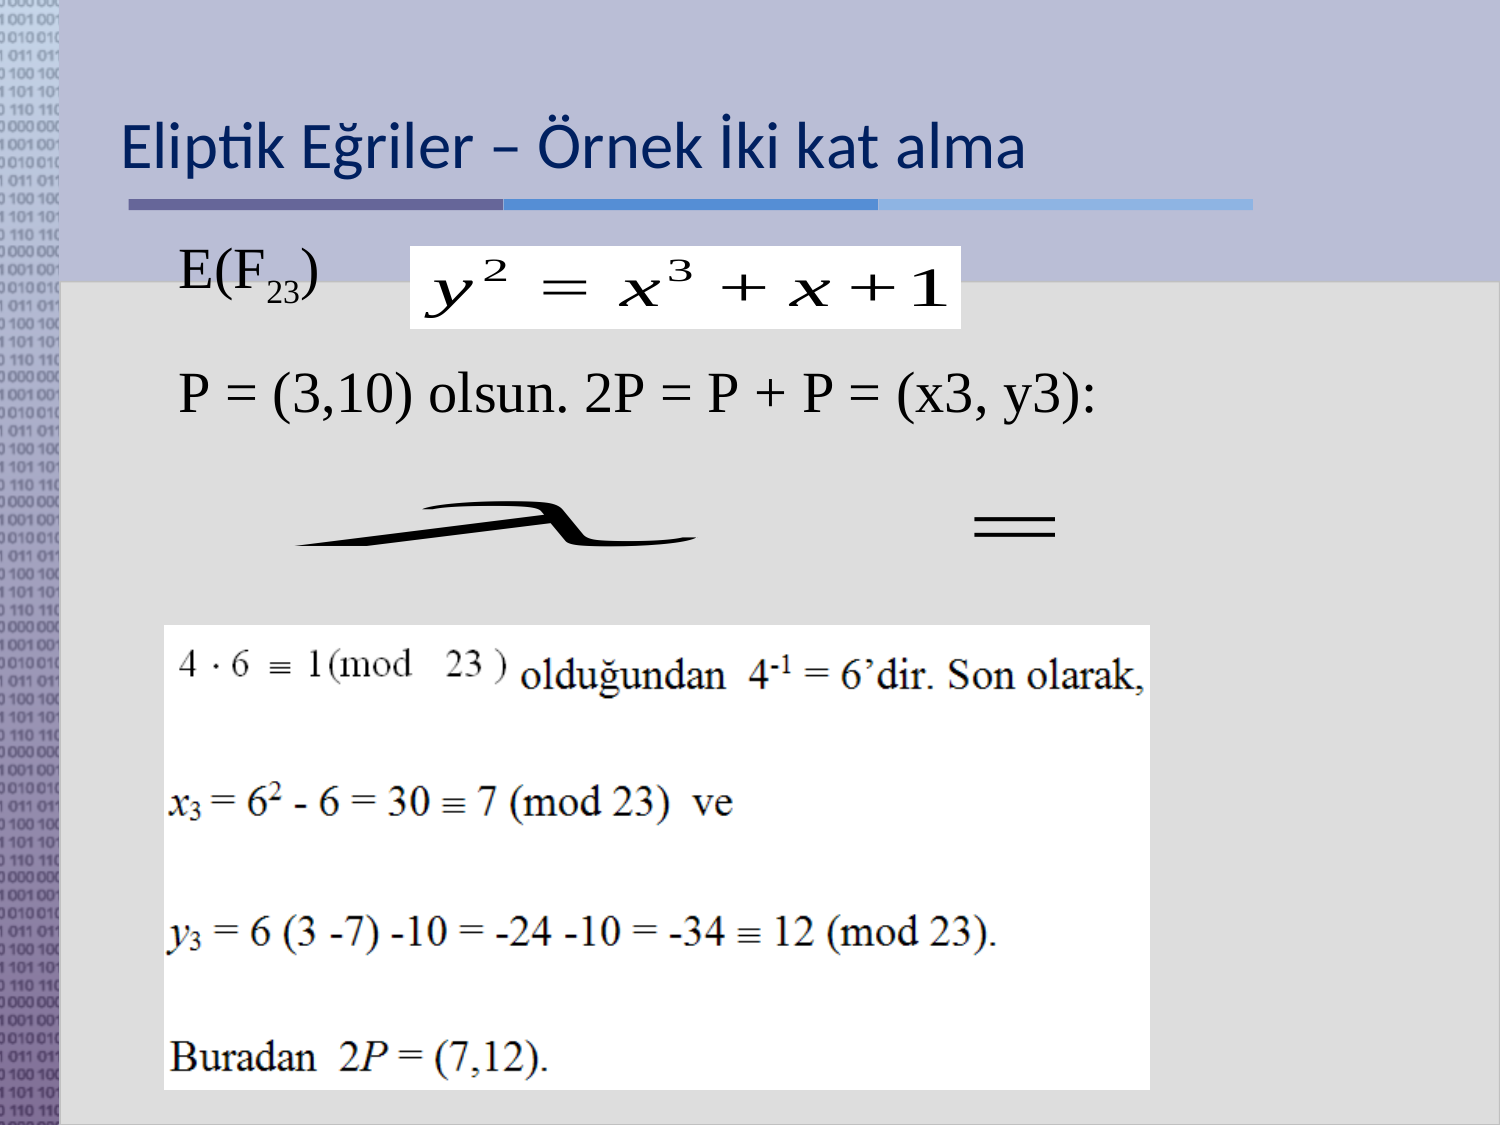

Eliptik Eğriler – Örnek İki kat alma
E(F23)
P = (3,10) olsun. 2P = P + P = (x3, y3):